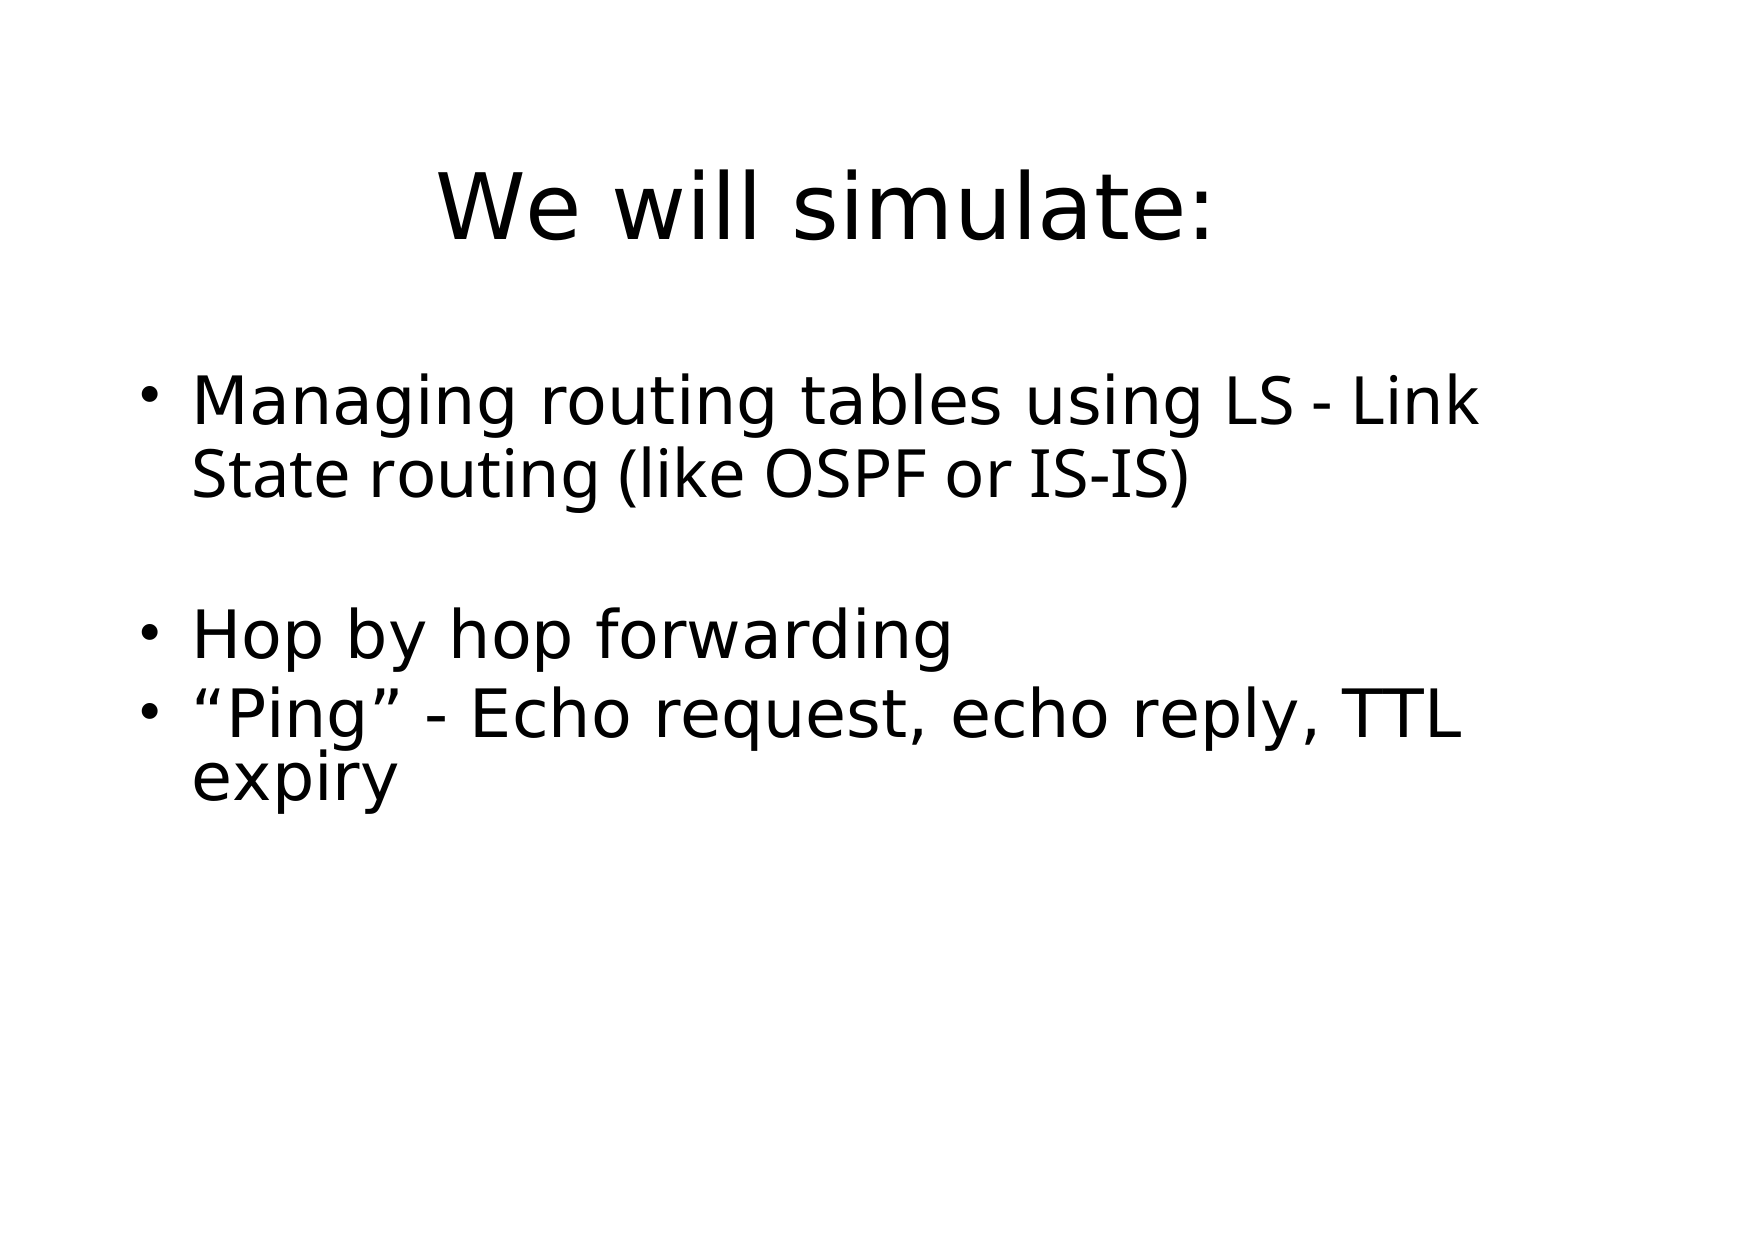

# We will simulate:
Managing routing tables using‏ LS - Link State routing (like OSPF or IS-IS)‏
Hop by hop forwarding
“Ping” - Echo request, echo reply, TTL expiry